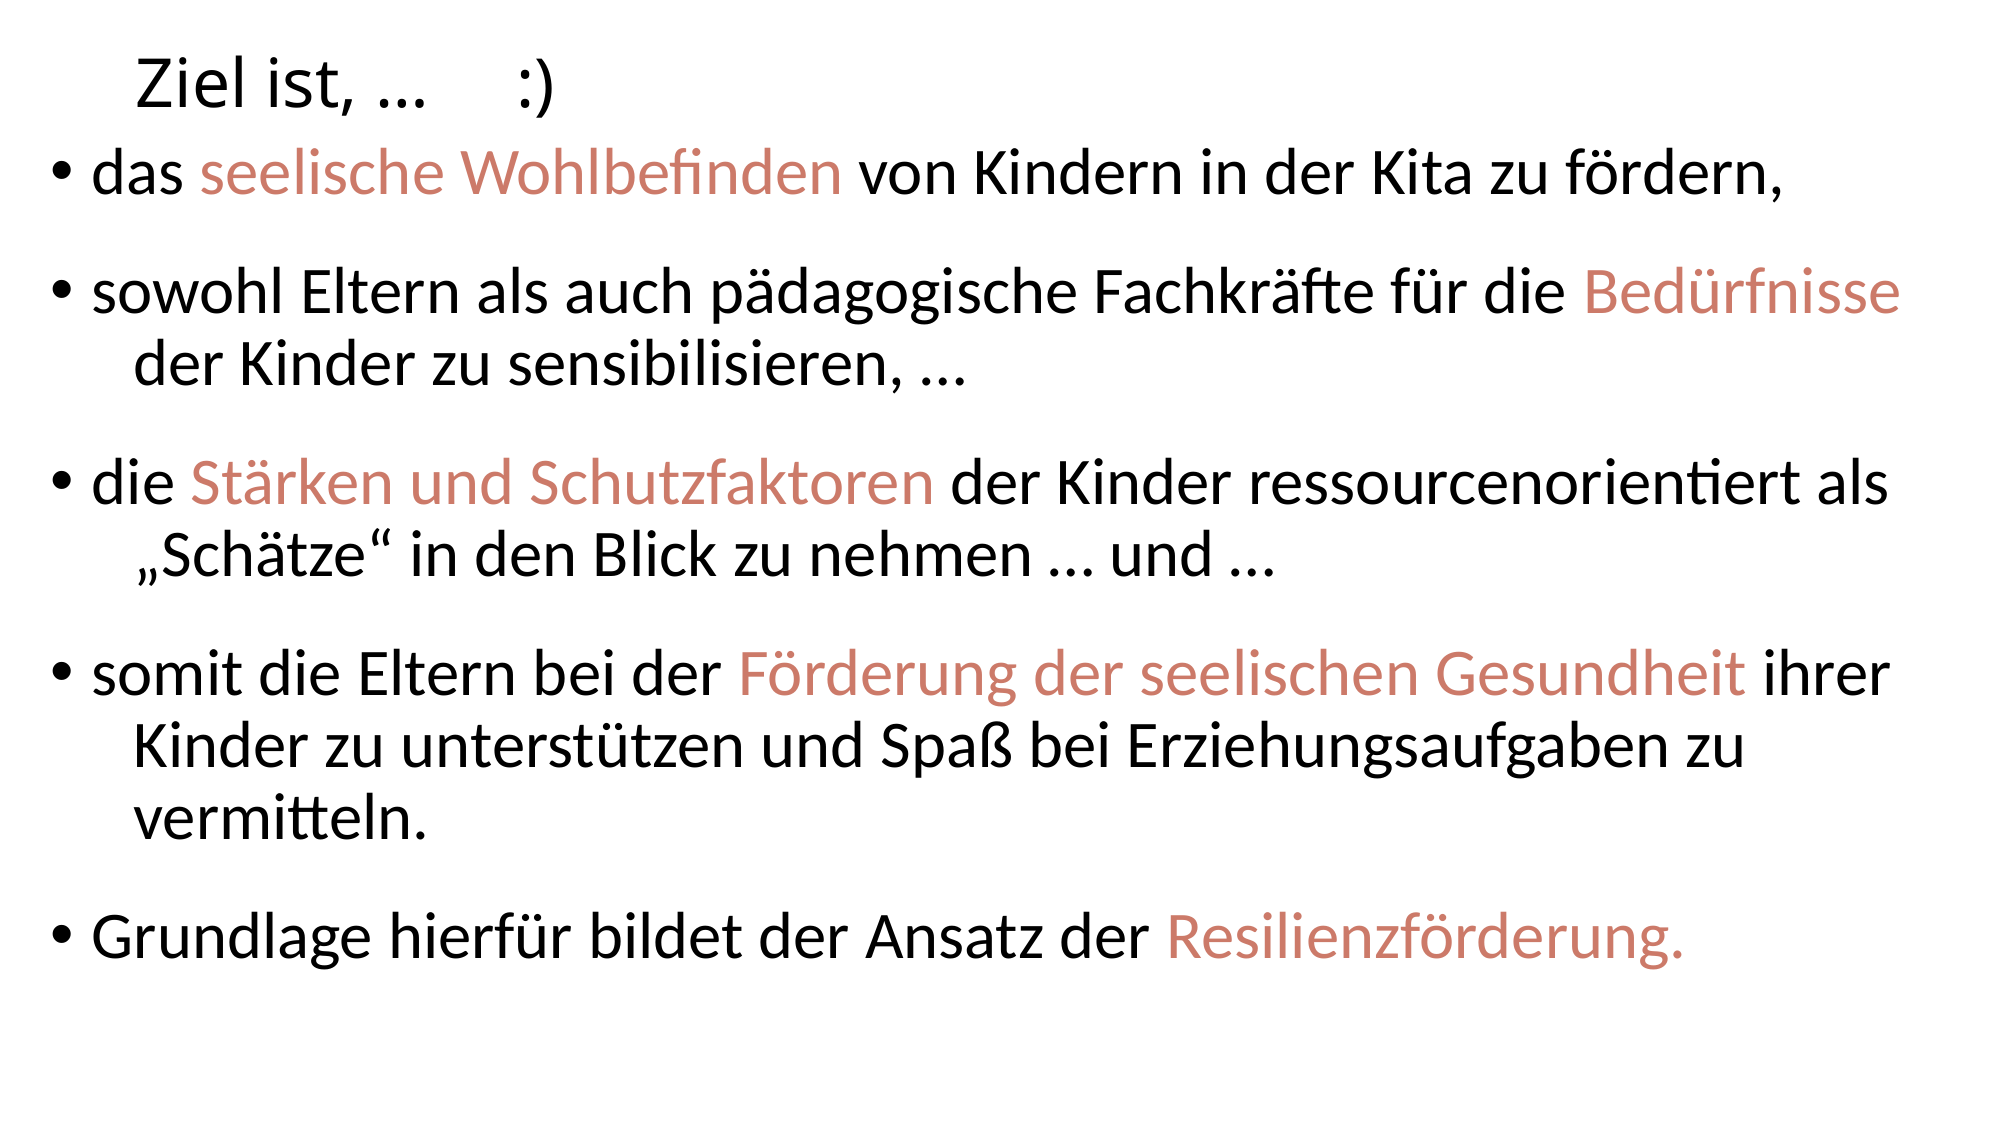

# Ziel ist, … :)
das seelische Wohlbefinden von Kindern in der Kita zu fördern,
sowohl Eltern als auch pädagogische Fachkräfte für die Bedürfnisse der Kinder zu sensibilisieren, …
die Stärken und Schutzfaktoren der Kinder ressourcenorientiert als „Schätze“ in den Blick zu nehmen … und …
somit die Eltern bei der Förderung der seelischen Gesundheit ihrer Kinder zu unterstützen und Spaß bei Erziehungsaufgaben zu vermitteln.
Grundlage hierfür bildet der Ansatz der Resilienzförderung.